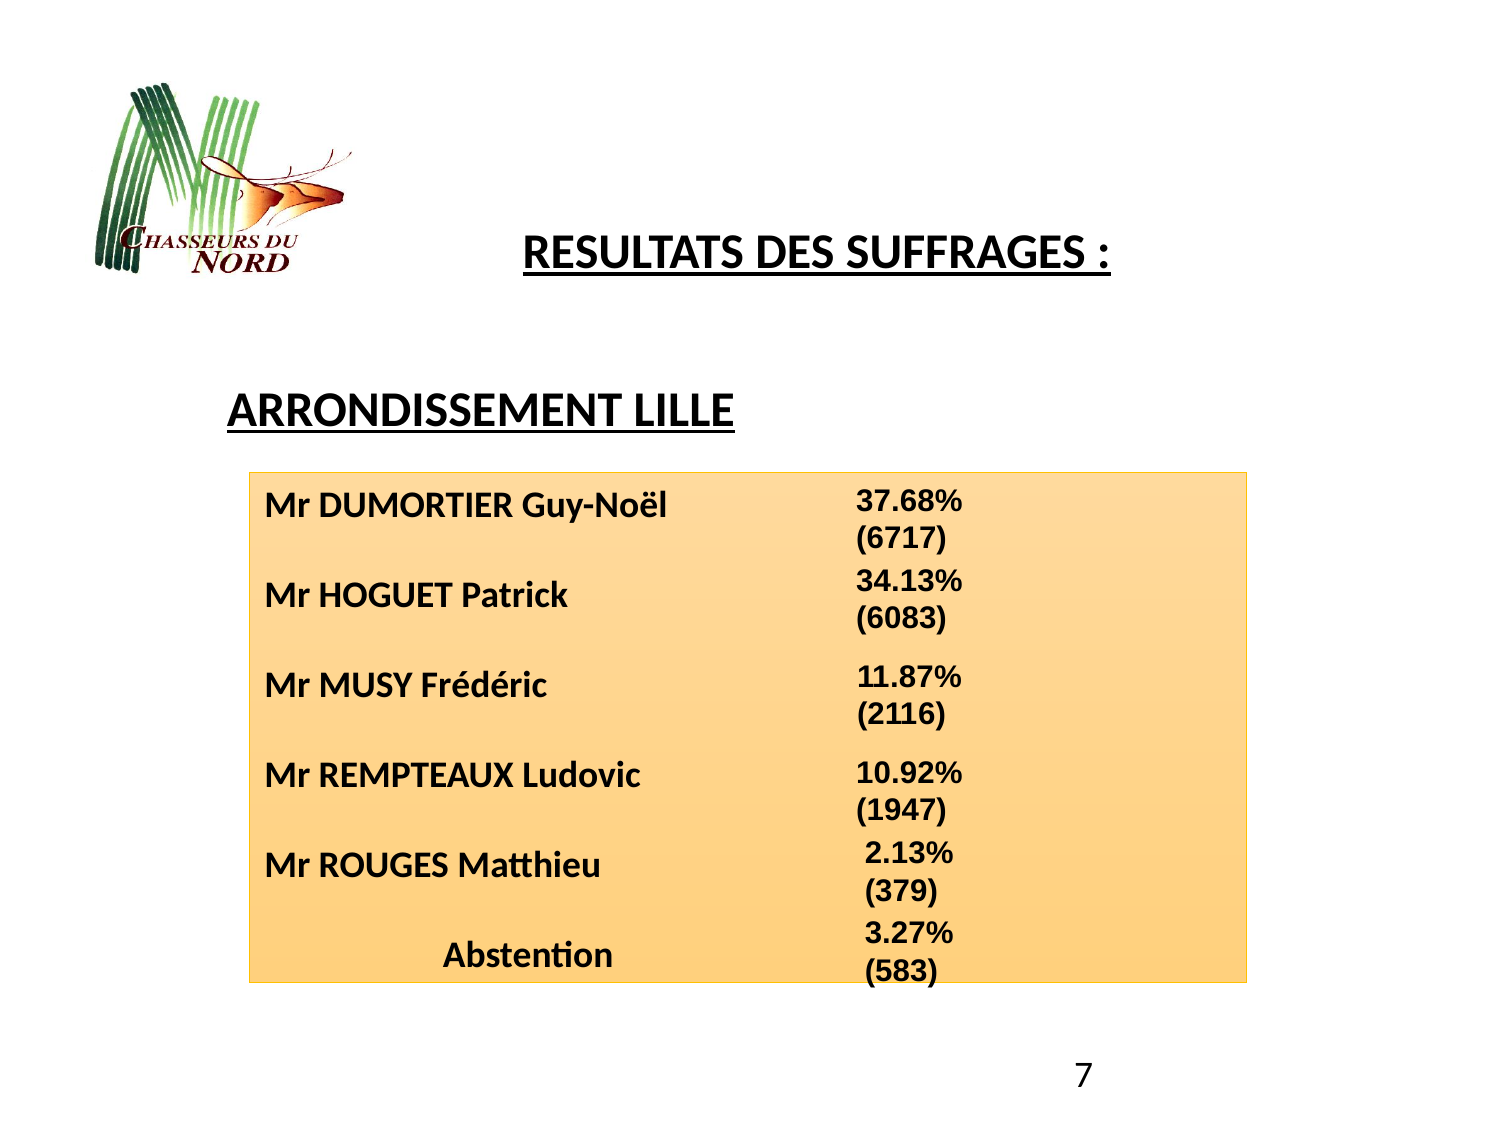

RESULTATS DES SUFFRAGES :
ARRONDISSEMENT LILLE
Mr DUMORTIER Guy-Noël
Mr HOGUET Patrick
Mr MUSY Frédéric
Mr REMPTEAUX Ludovic
Mr ROUGES Matthieu
 Abstention